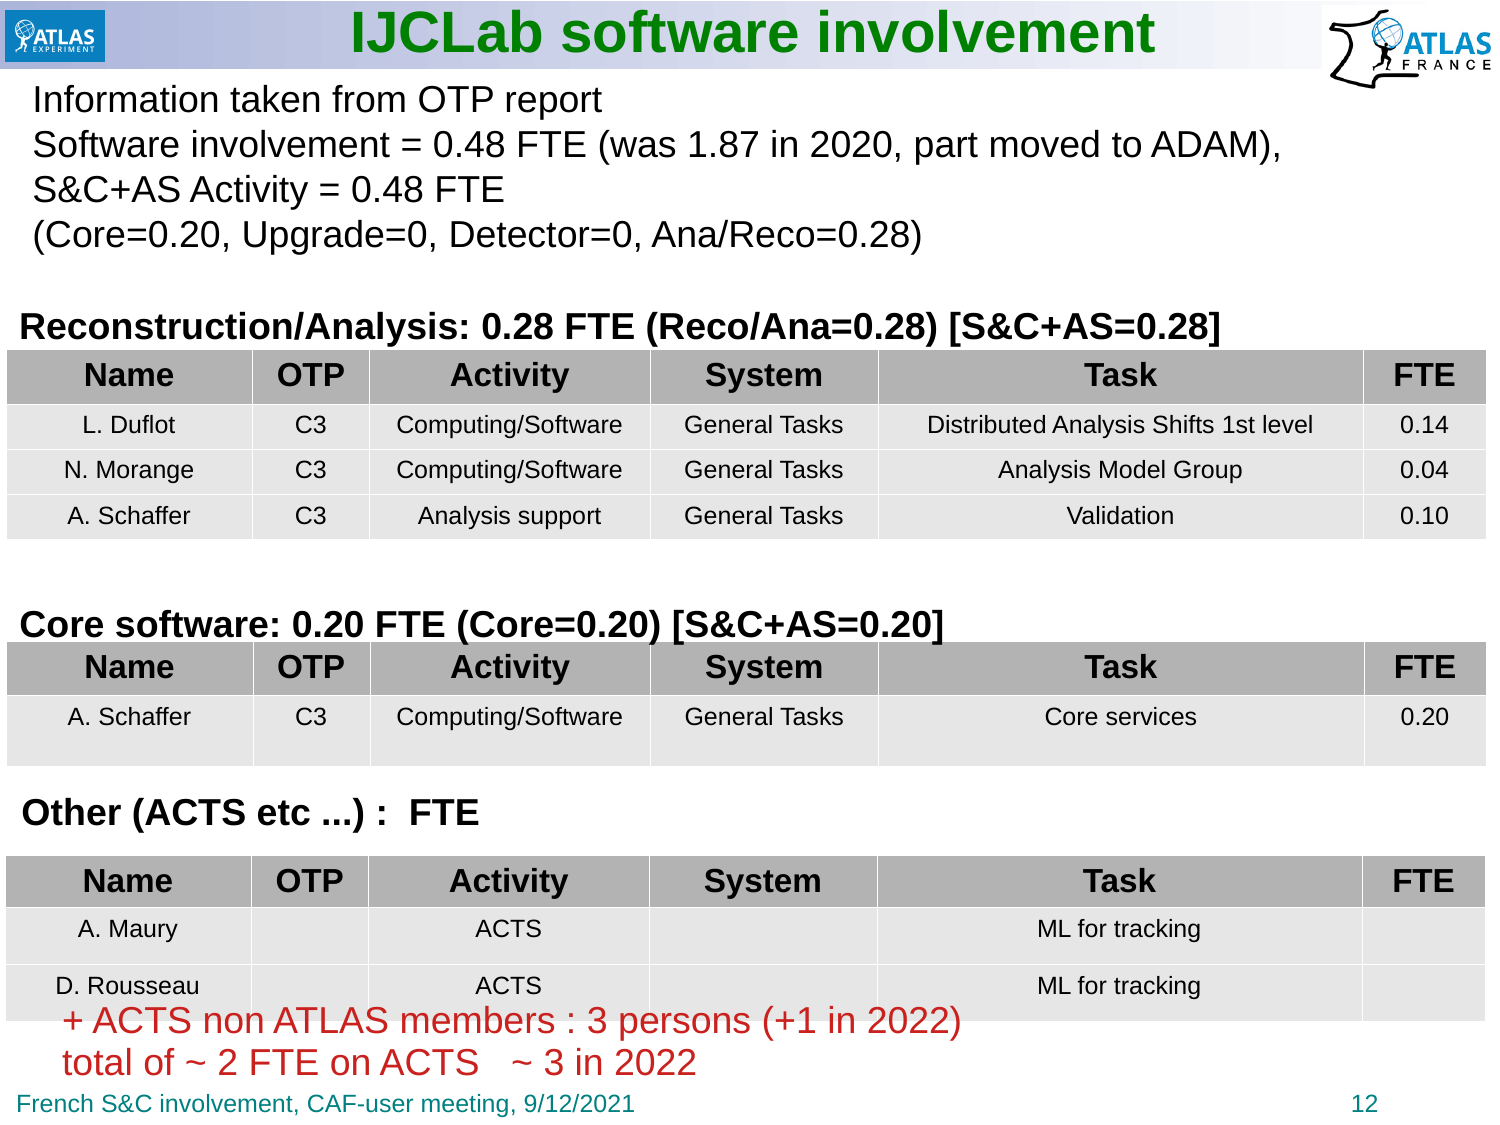

IJCLab software involvement
Information taken from OTP report
Software involvement = 0.48 FTE (was 1.87 in 2020, part moved to ADAM),
S&C+AS Activity = 0.48 FTE
(Core=0.20, Upgrade=0, Detector=0, Ana/Reco=0.28)
Reconstruction/Analysis: 0.28 FTE (Reco/Ana=0.28) [S&C+AS=0.28]
| Name | OTP | Activity | System | Task | FTE |
| --- | --- | --- | --- | --- | --- |
| L. Duflot | C3 | Computing/Software | General Tasks | Distributed Analysis Shifts 1st level | 0.14 |
| N. Morange | C3 | Computing/Software | General Tasks | Analysis Model Group | 0.04 |
| A. Schaffer | C3 | Analysis support | General Tasks | Validation | 0.10 |
Core software: 0.20 FTE (Core=0.20) [S&C+AS=0.20]
| Name | OTP | Activity | System | Task | FTE |
| --- | --- | --- | --- | --- | --- |
| A. Schaffer | C3 | Computing/Software | General Tasks | Core services | 0.20 |
Other (ACTS etc ...) : FTE
| Name | OTP | Activity | System | Task | FTE |
| --- | --- | --- | --- | --- | --- |
| A. Maury | | ACTS | | ML for tracking | |
| D. Rousseau | | ACTS | | ML for tracking | |
+ ACTS non ATLAS members : 3 persons (+1 in 2022)
total of ~ 2 FTE on ACTS ~ 3 in 2022